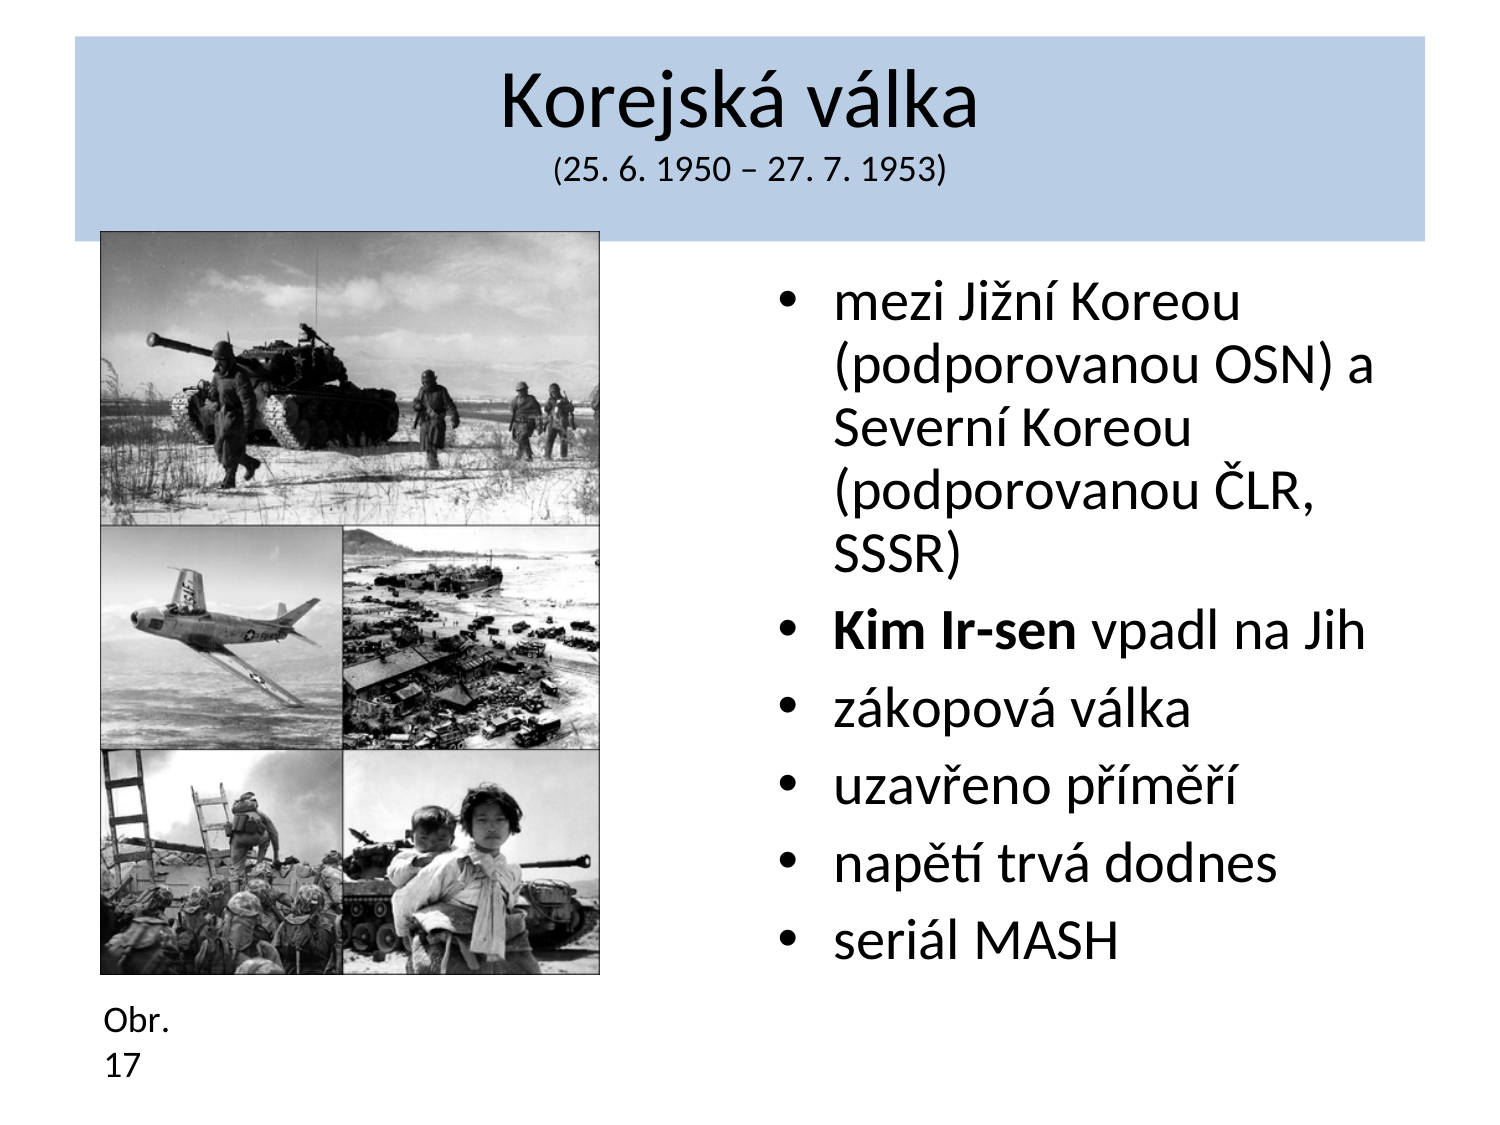

# Korejská válka (25. 6. 1950 – 27. 7. 1953)
mezi Jižní Koreou (podporovanou OSN) a Severní Koreou (podporovanou ČLR, SSSR)
Kim Ir-sen vpadl na Jih
zákopová válka
uzavřeno příměří
napětí trvá dodnes
seriál MASH
Obr. 17